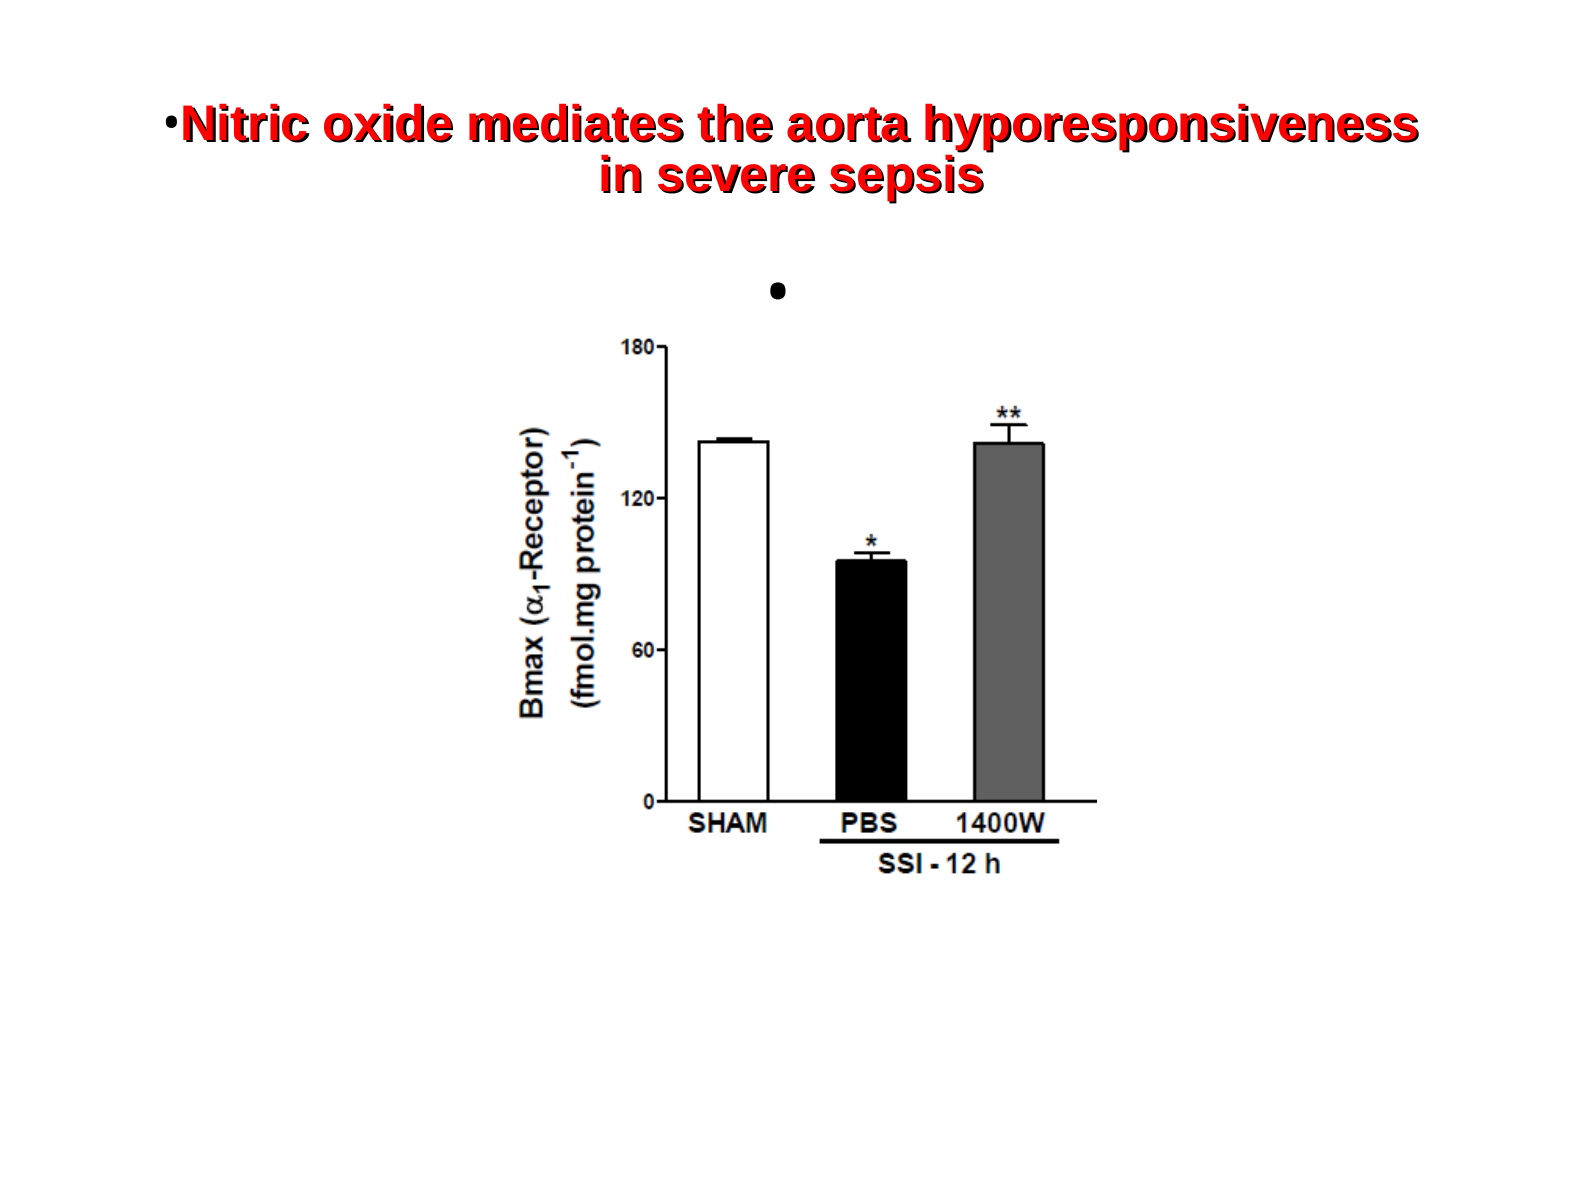

Nitric oxide mediates the aorta hyporesponsiveness in severe sepsis